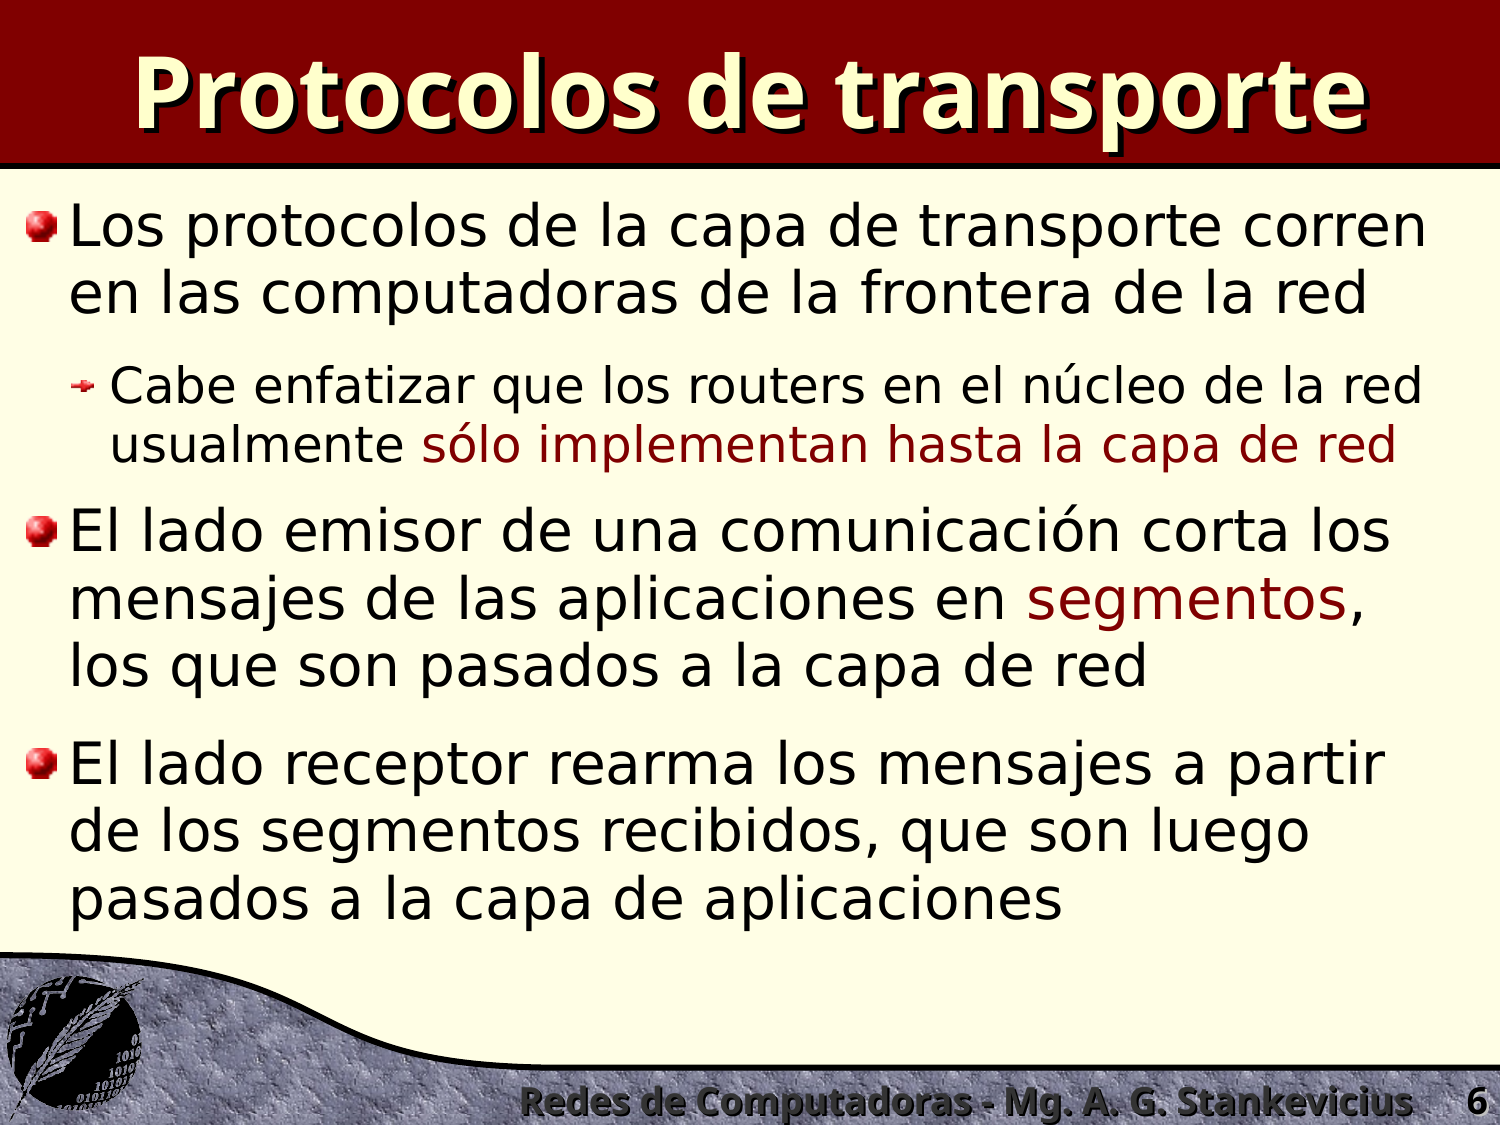

# Protocolos de transporte
Los protocolos de la capa de transporte corren en las computadoras de la frontera de la red
Cabe enfatizar que los routers en el núcleo de la red usualmente sólo implementan hasta la capa de red
El lado emisor de una comunicación corta los mensajes de las aplicaciones en segmentos,
los que son pasados a la capa de red
El lado receptor rearma los mensajes a partir
de los segmentos recibidos, que son luego pasados a la capa de aplicaciones
6